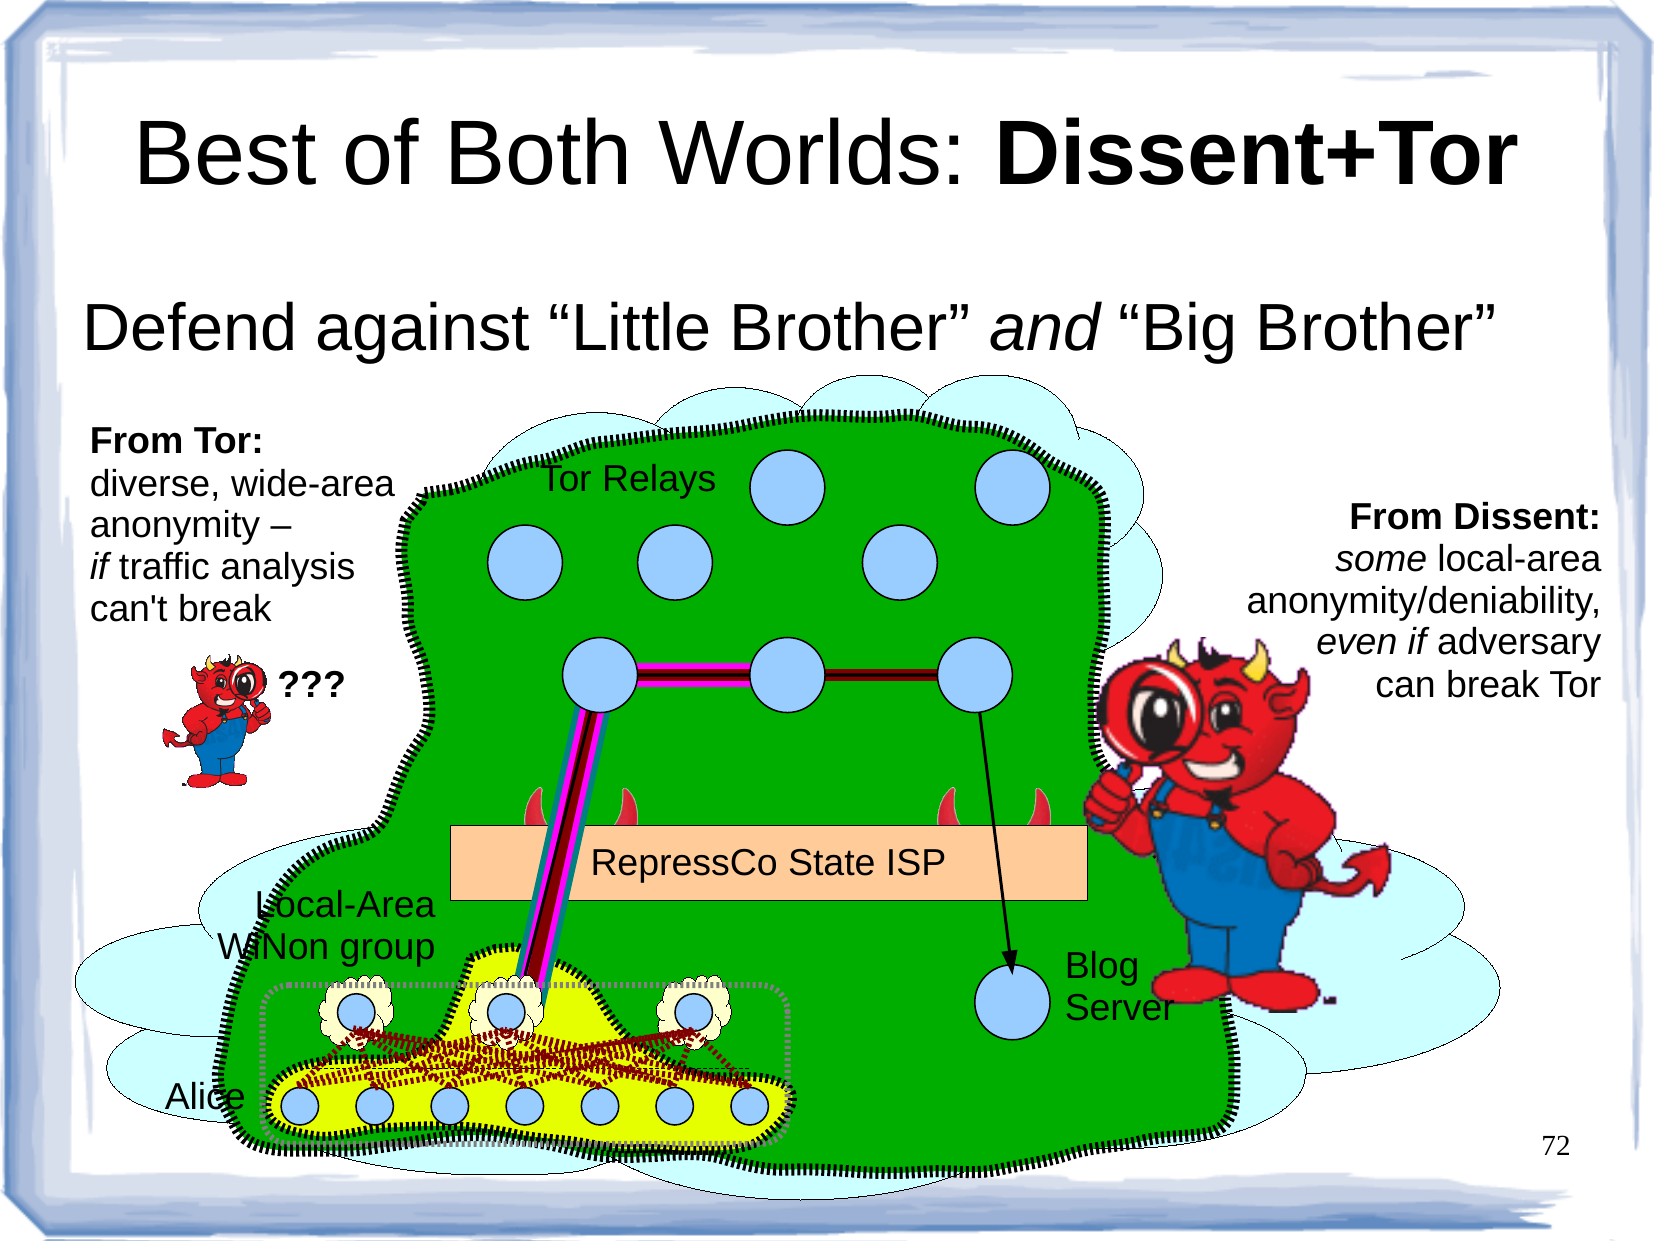

# Best of Both Worlds: Dissent+Tor
Defend against “Little Brother” and “Big Brother”
From Tor:
diverse, wide-area
anonymity –
if traffic analysis
can't break
???
Tor Relays
From Dissent:
some local-area
anonymity/deniability,
even if adversary
can break Tor
RepressCo State ISP
Repressistan
Local-Area
WiNon group
Blog
Server
Alice
72